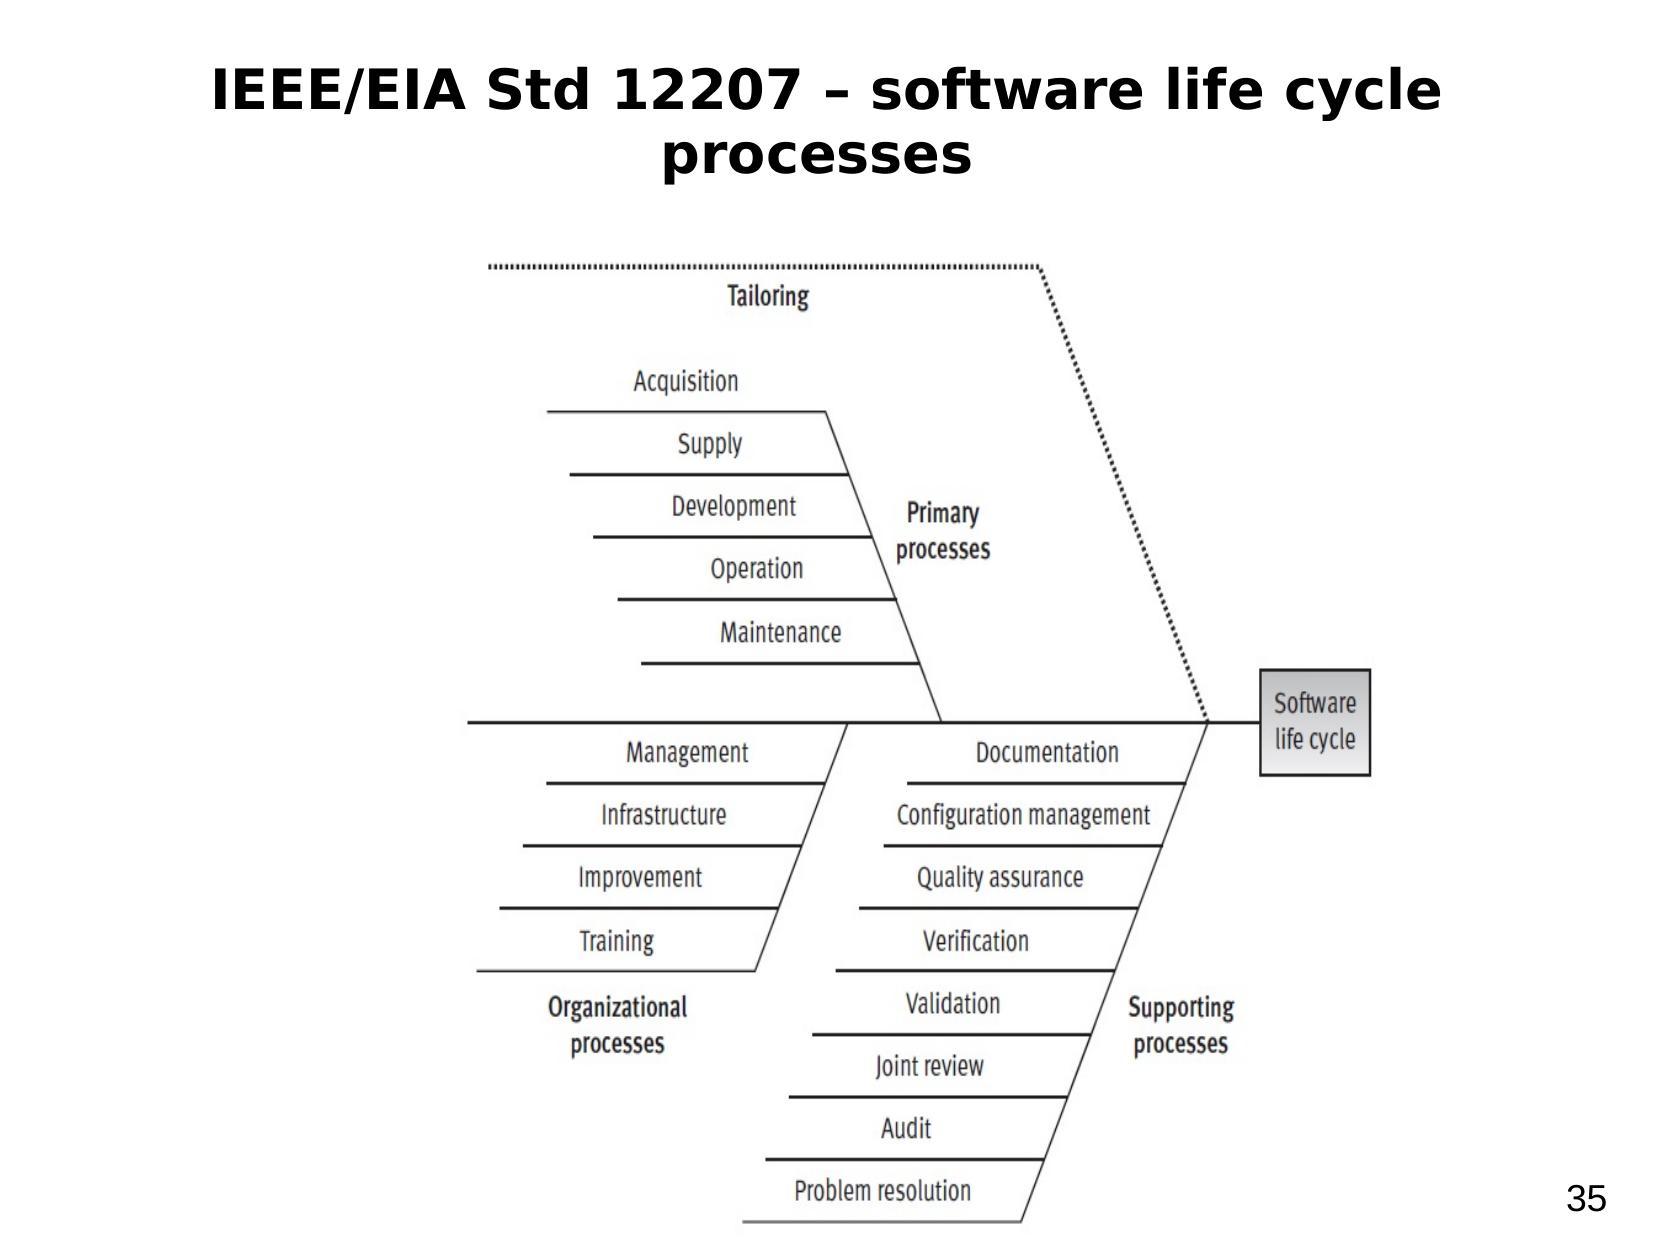

# IEEE/EIA Std 12207 – software life cycle processes